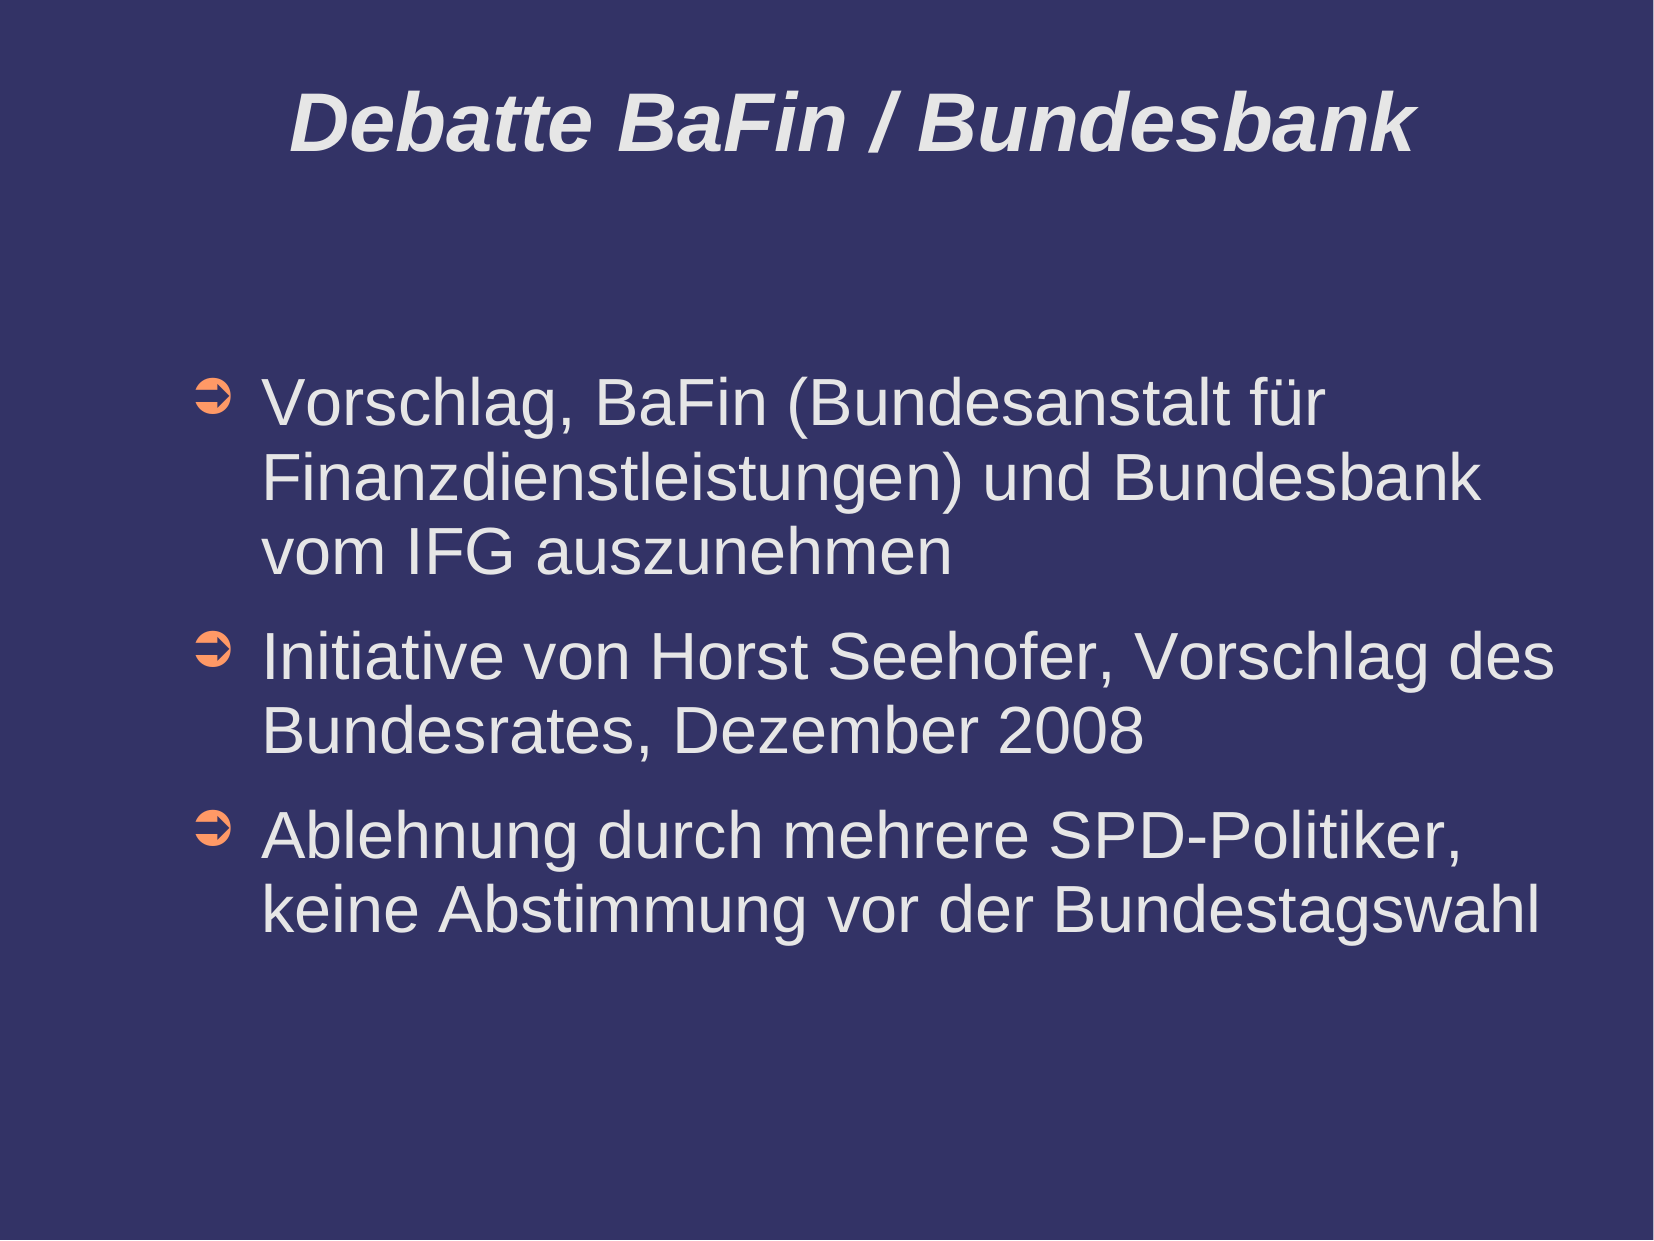

# Debatte BaFin / Bundesbank
Vorschlag, BaFin (Bundesanstalt für Finanzdienstleistungen) und Bundesbank vom IFG auszunehmen
Initiative von Horst Seehofer, Vorschlag des Bundesrates, Dezember 2008
Ablehnung durch mehrere SPD-Politiker, keine Abstimmung vor der Bundestagswahl